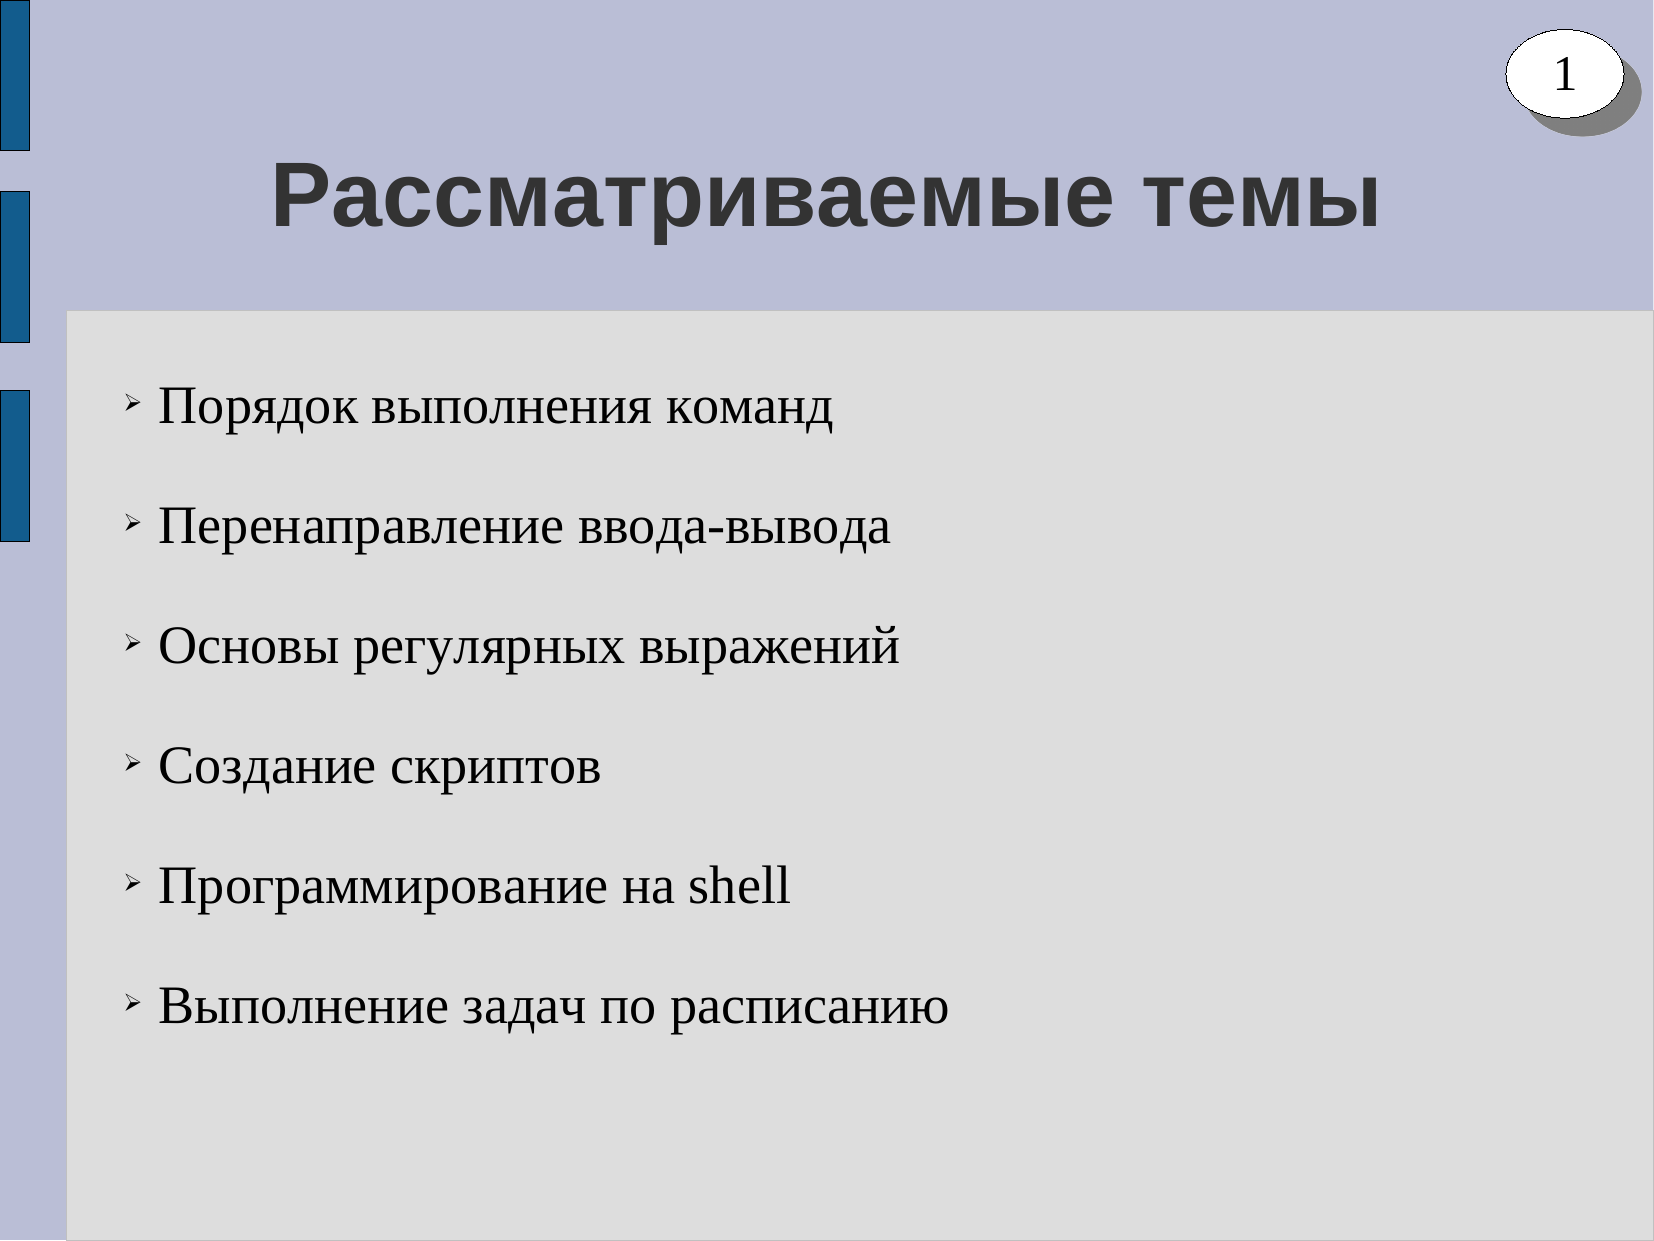

1
# Рассматриваемые темы
Порядок выполнения команд
Перенаправление ввода-вывода
Основы регулярных выражений
Создание скриптов
Программирование на shell
Выполнение задач по расписанию